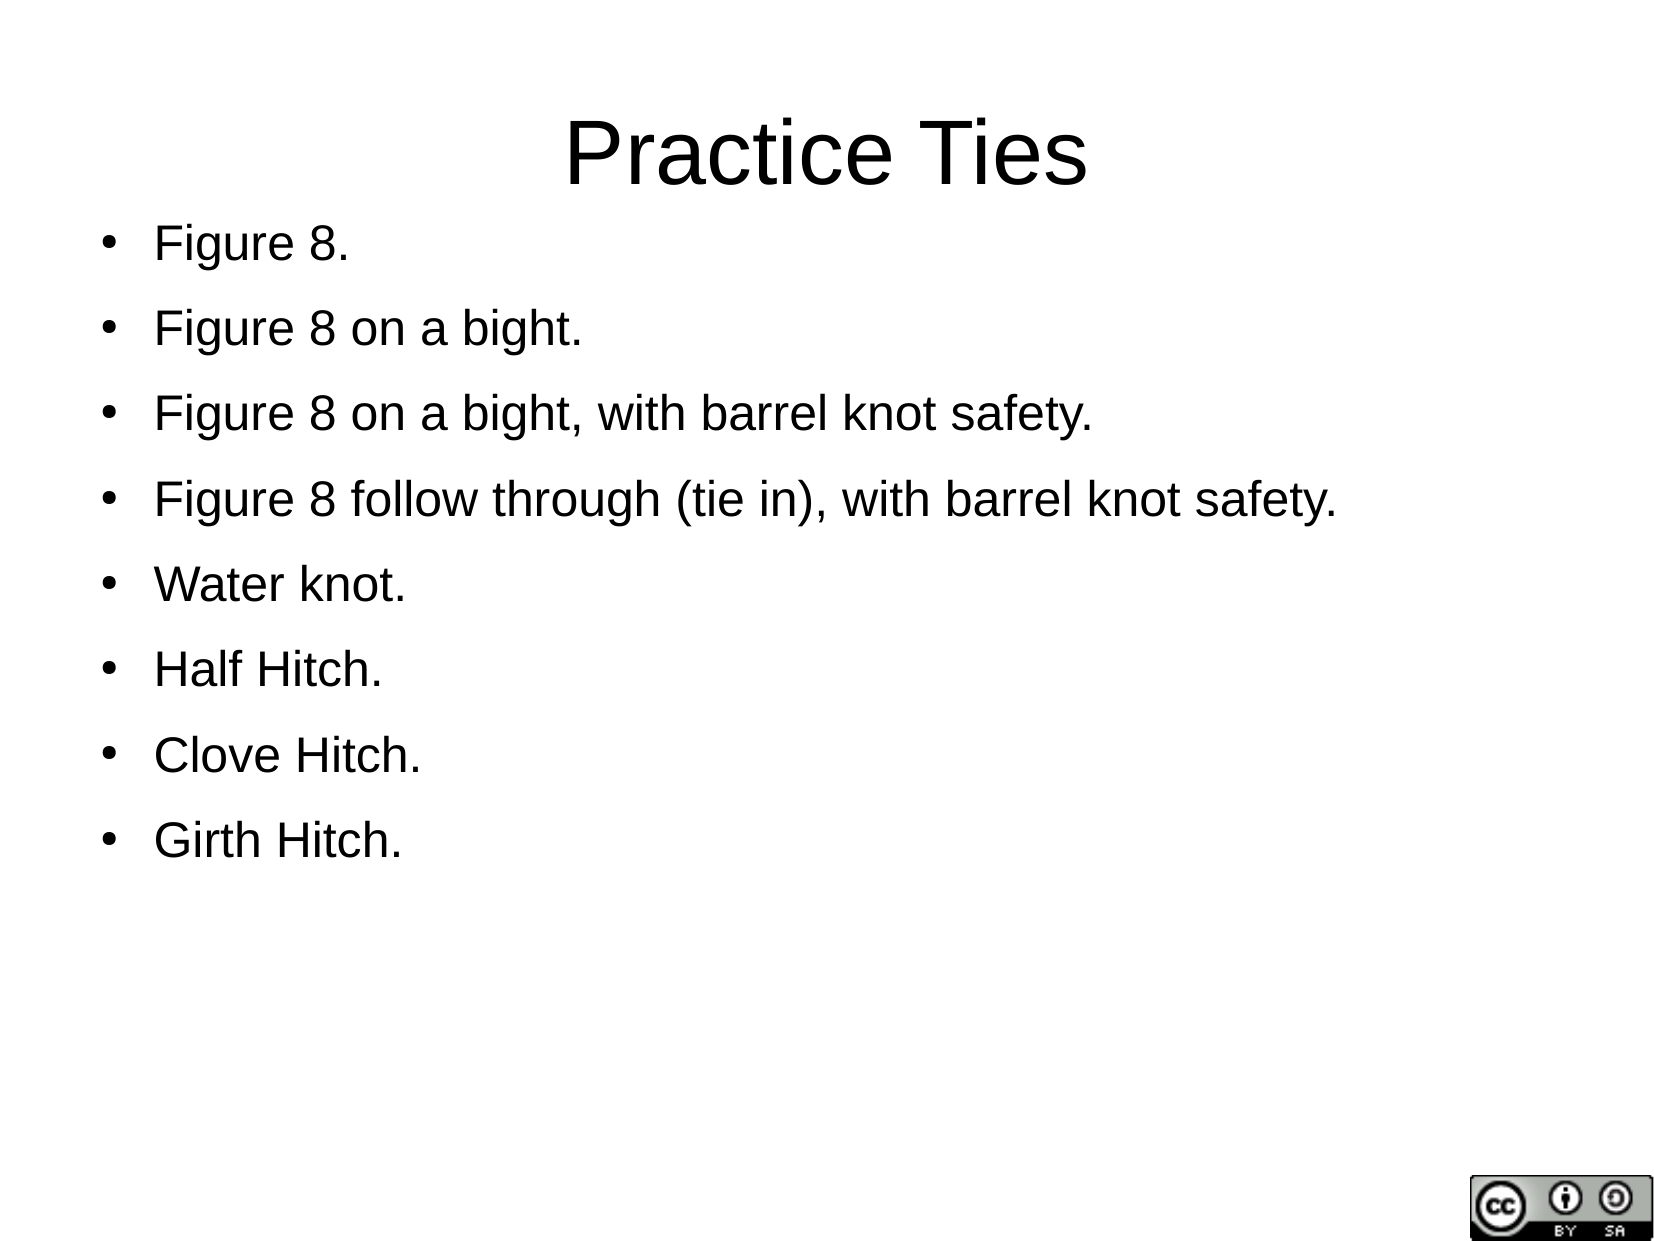

# Practice Ties
Figure 8.
Figure 8 on a bight.
Figure 8 on a bight, with barrel knot safety.
Figure 8 follow through (tie in), with barrel knot safety.
Water knot.
Half Hitch.
Clove Hitch.
Girth Hitch.